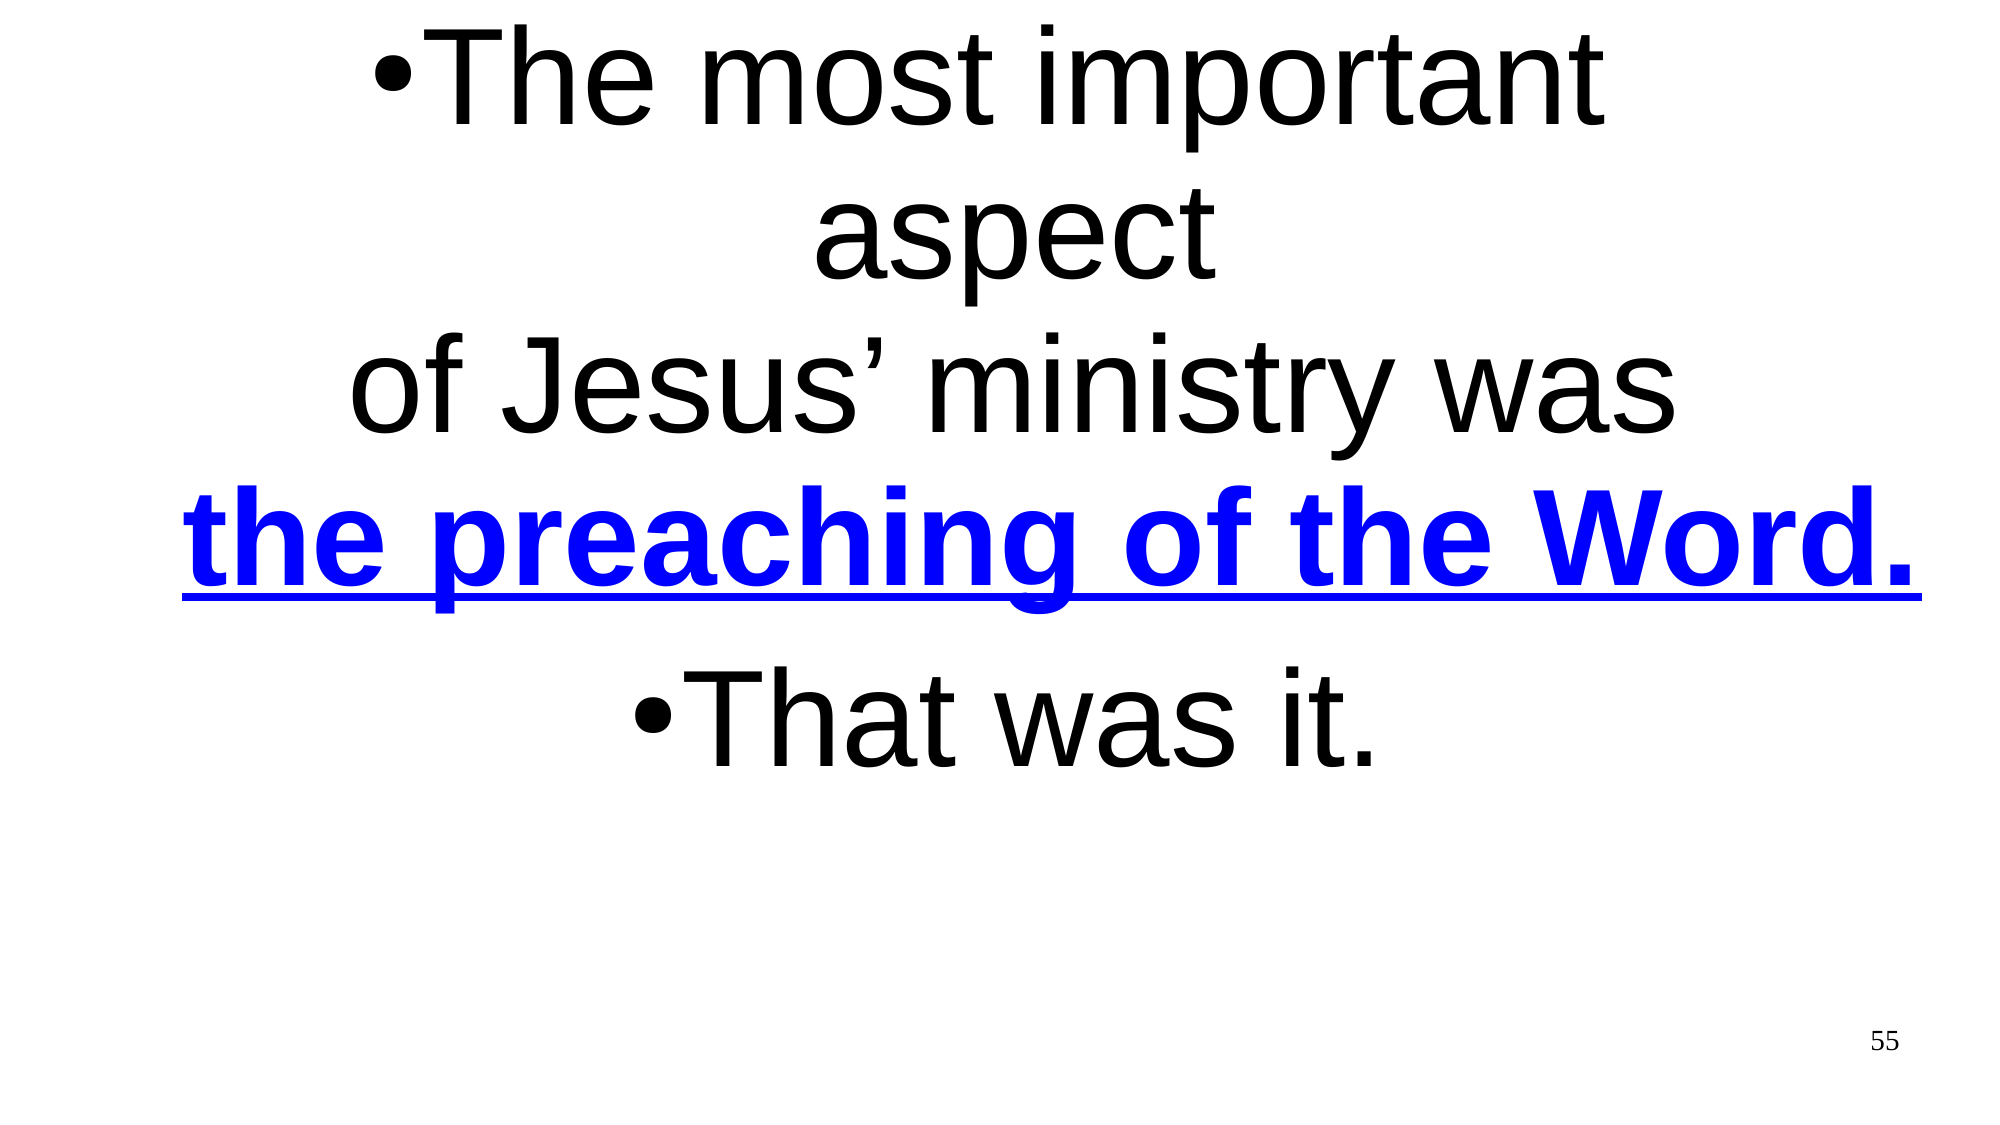

# The most important aspect of Jesus’ ministry was the preaching of the Word.
That was it.
55